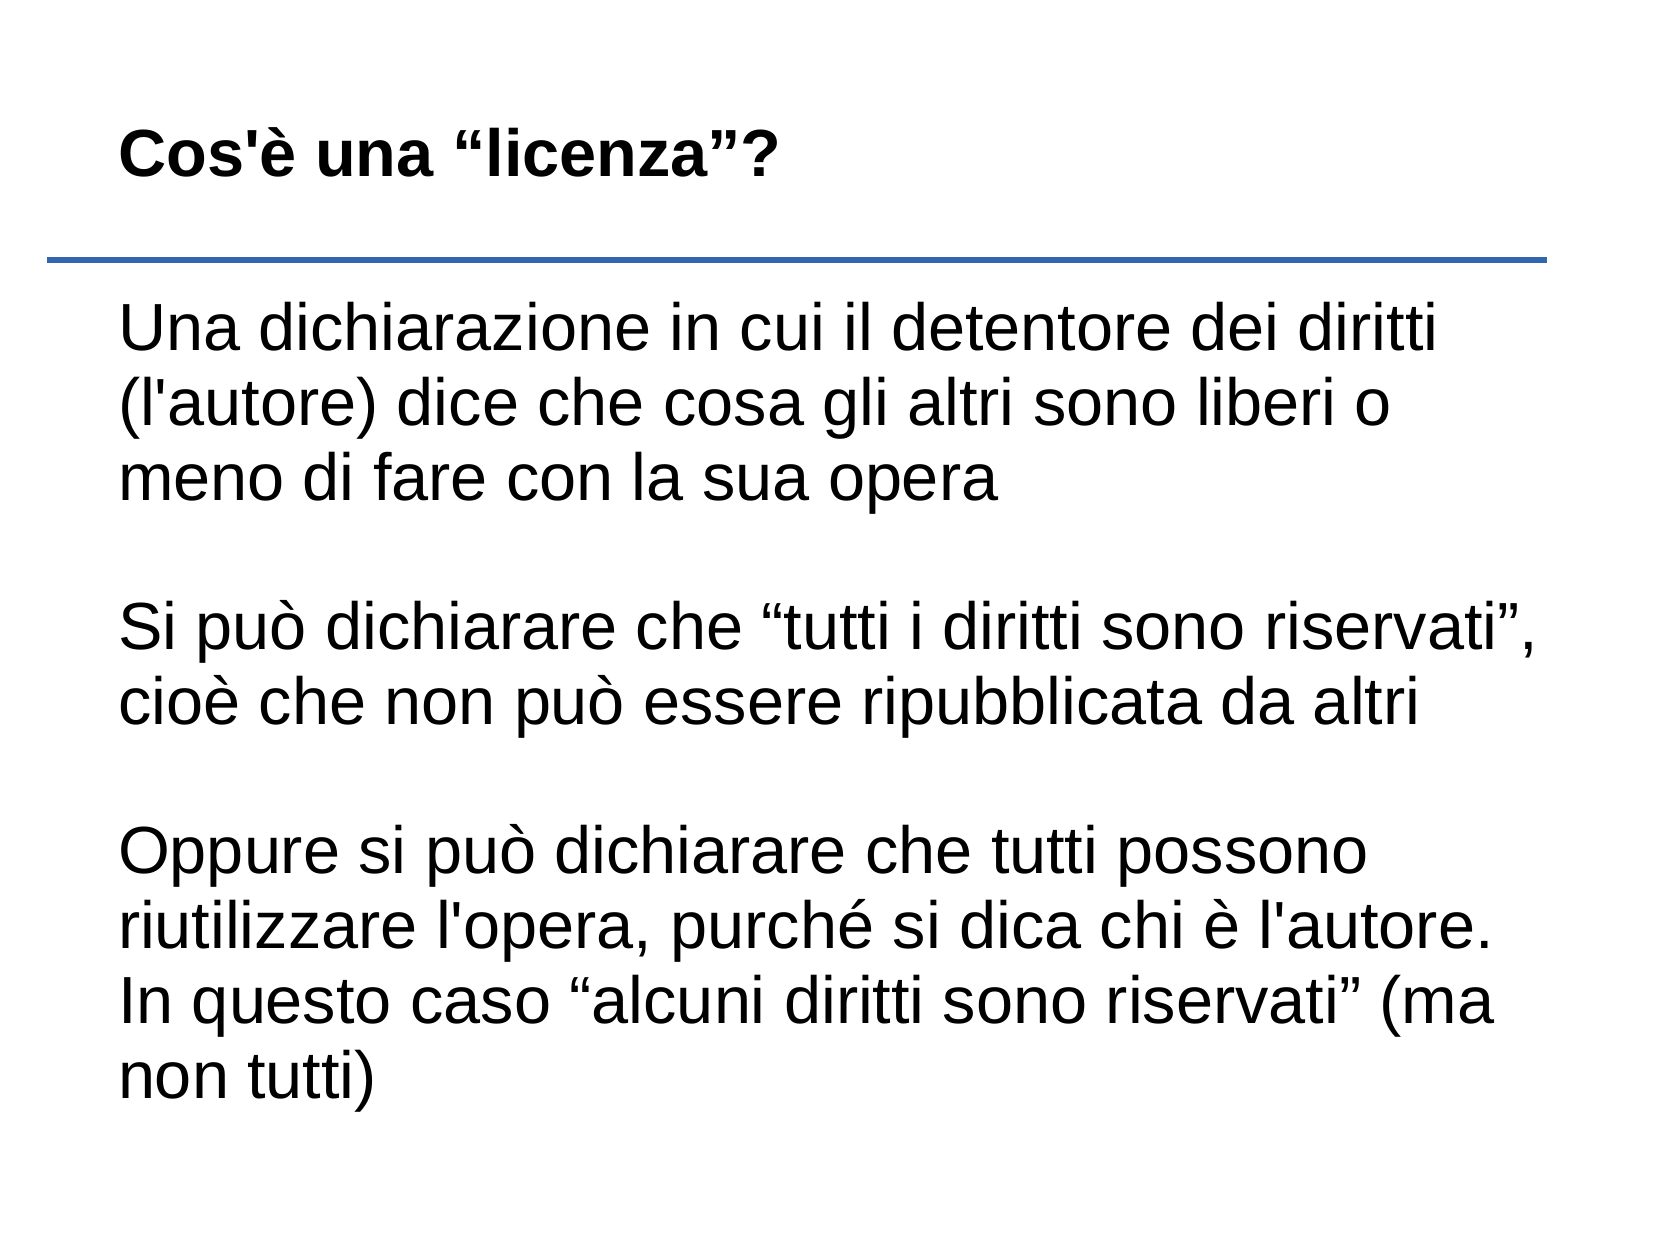

# Cos'è una “licenza”?
Una dichiarazione in cui il detentore dei diritti (l'autore) dice che cosa gli altri sono liberi o meno di fare con la sua opera
Si può dichiarare che “tutti i diritti sono riservati”, cioè che non può essere ripubblicata da altri
Oppure si può dichiarare che tutti possono riutilizzare l'opera, purché si dica chi è l'autore.
In questo caso “alcuni diritti sono riservati” (ma non tutti)